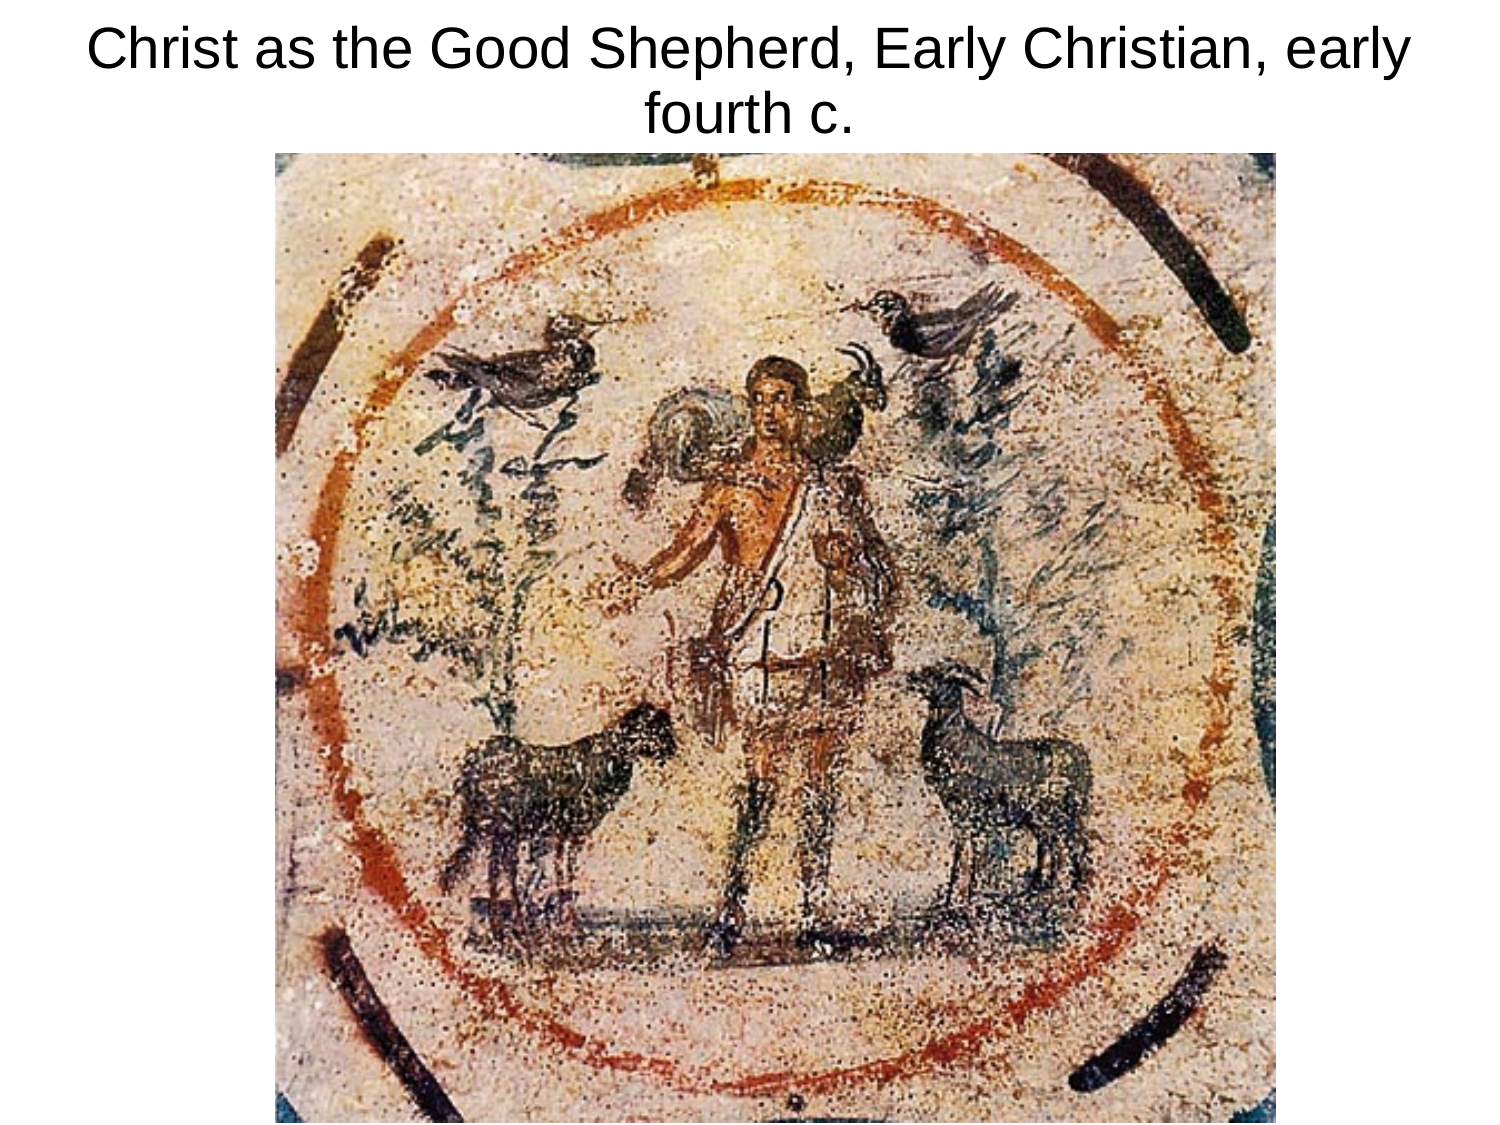

# Christ as the Good Shepherd, Early Christian, early fourth c.